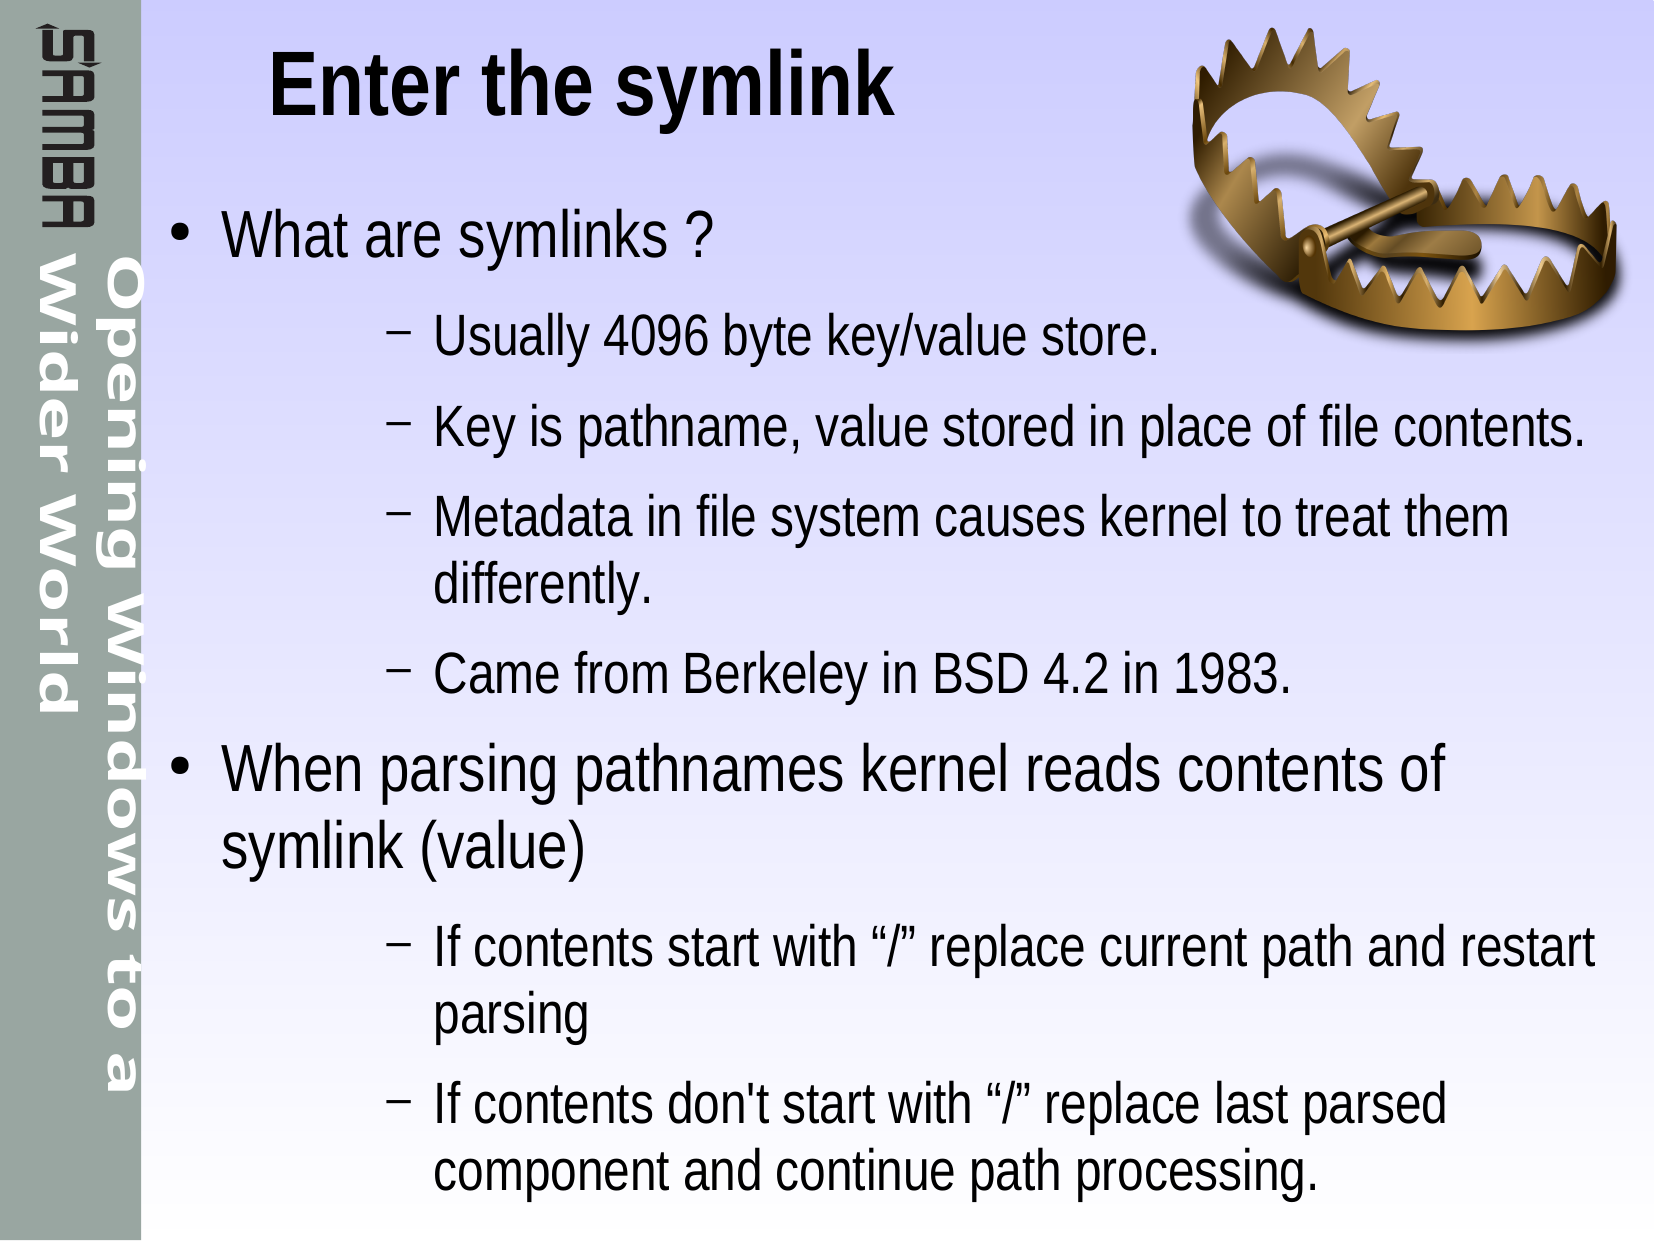

# Enter the symlink
What are symlinks ?
Usually 4096 byte key/value store.
Key is pathname, value stored in place of file contents.
Metadata in file system causes kernel to treat them differently.
Came from Berkeley in BSD 4.2 in 1983.
When parsing pathnames kernel reads contents of symlink (value)
If contents start with “/” replace current path and restart parsing
If contents don't start with “/” replace last parsed component and continue path processing.